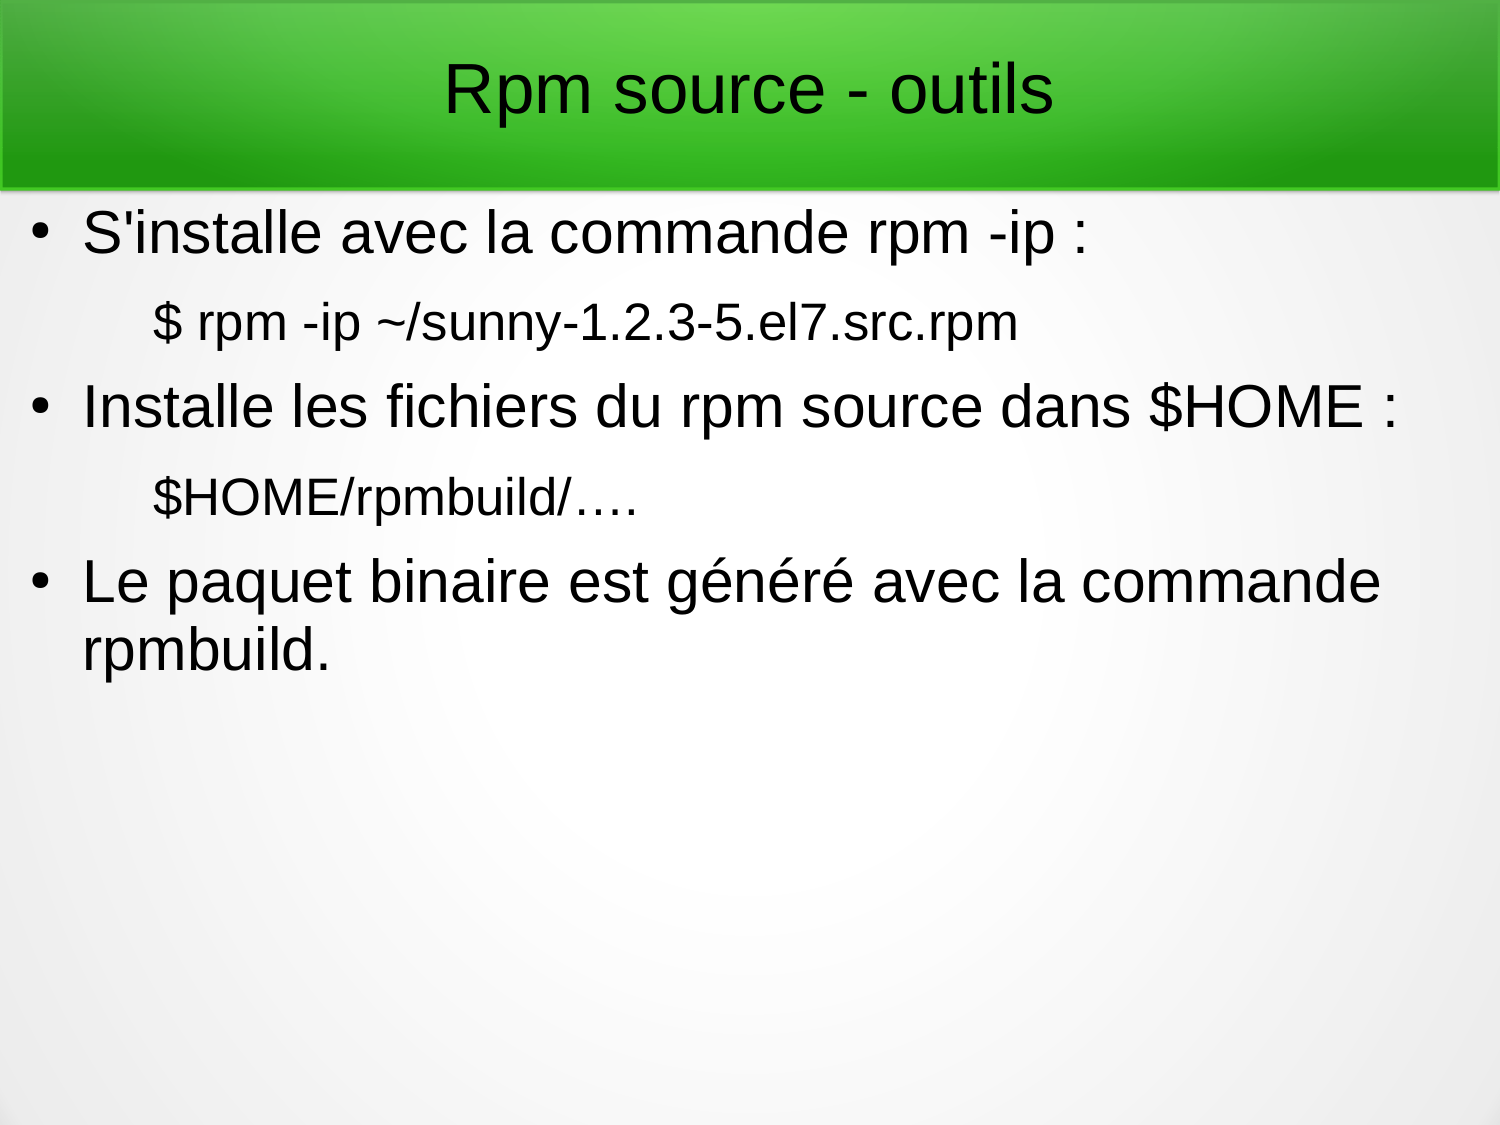

# Rpm source - outils
S'installe avec la commande rpm -ip :
$ rpm -ip ~/sunny-1.2.3-5.el7.src.rpm
Installe les fichiers du rpm source dans $HOME :
$HOME/rpmbuild/….
Le paquet binaire est généré avec la commande rpmbuild.